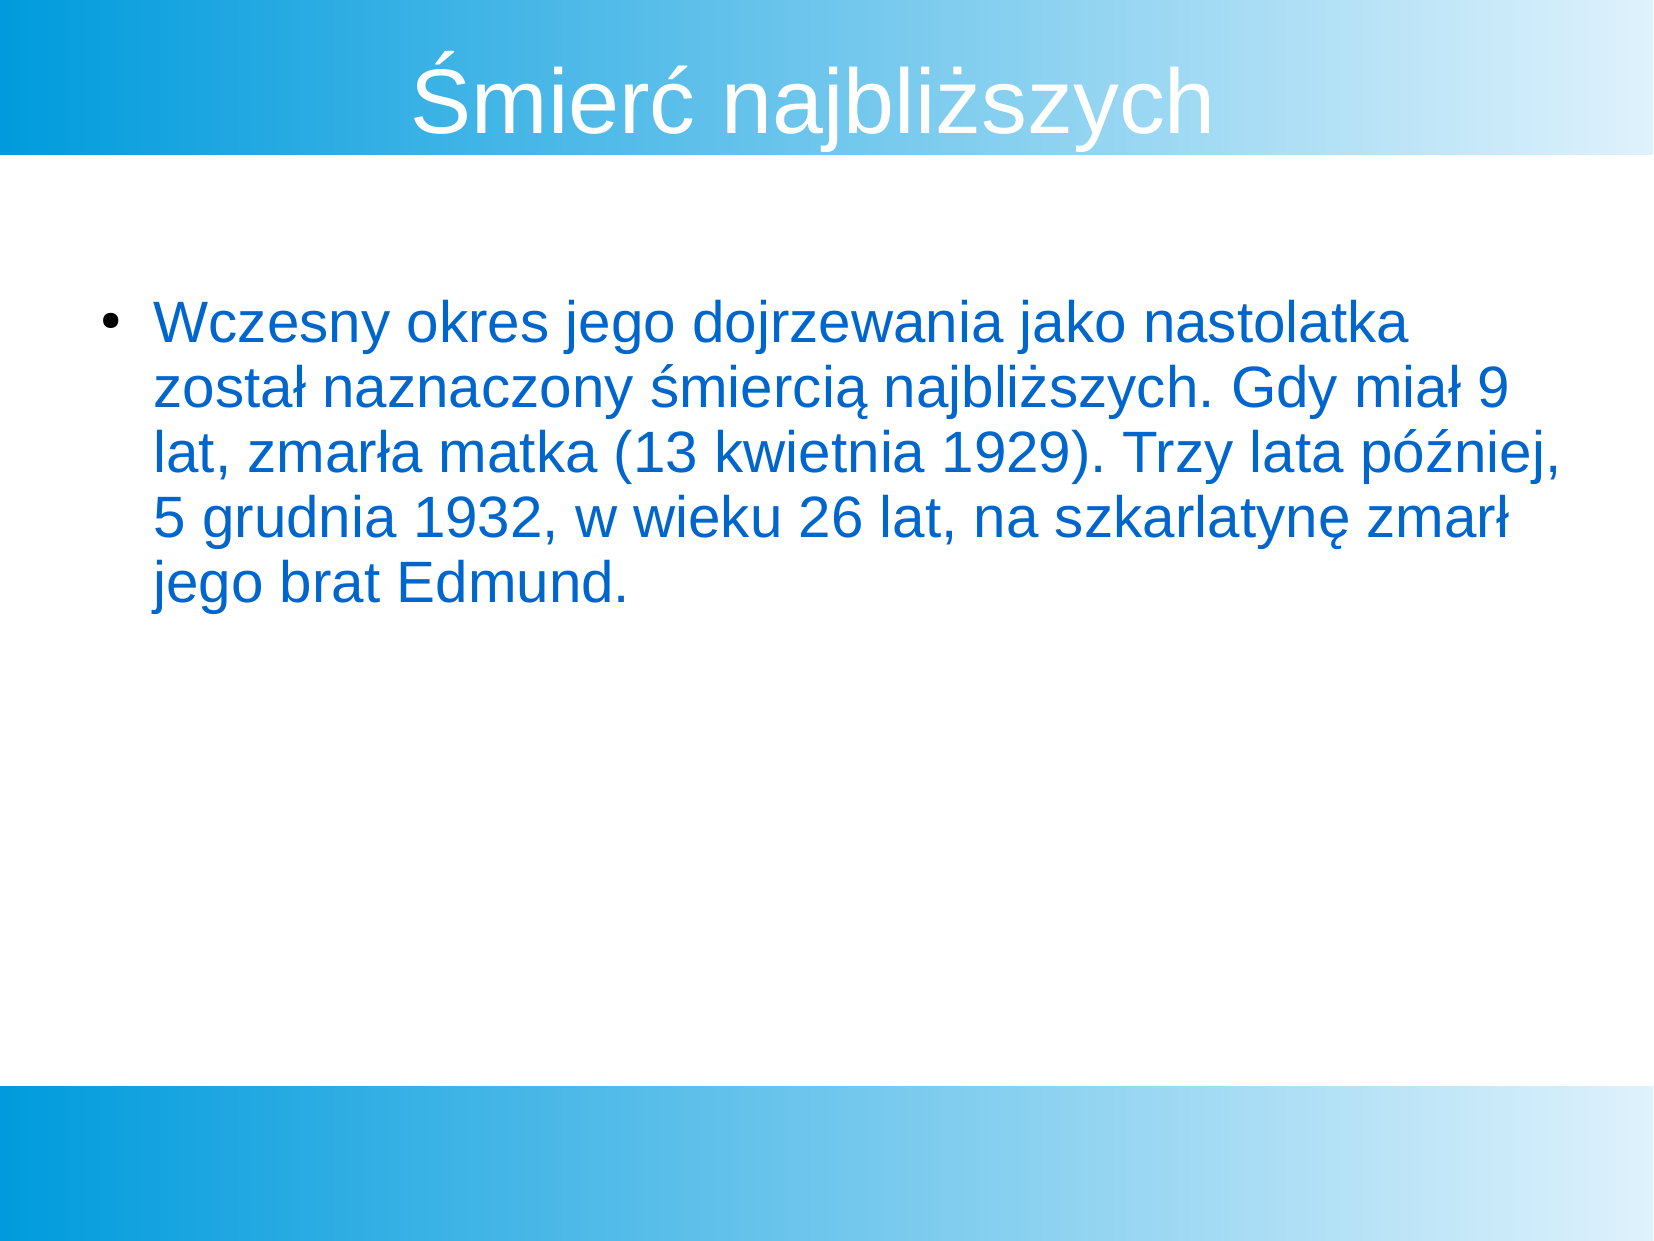

# Śmierć najbliższych
Wczesny okres jego dojrzewania jako nastolatka został naznaczony śmiercią najbliższych. Gdy miał 9 lat, zmarła matka (13 kwietnia 1929). Trzy lata później, 5 grudnia 1932, w wieku 26 lat, na szkarlatynę zmarł jego brat Edmund.